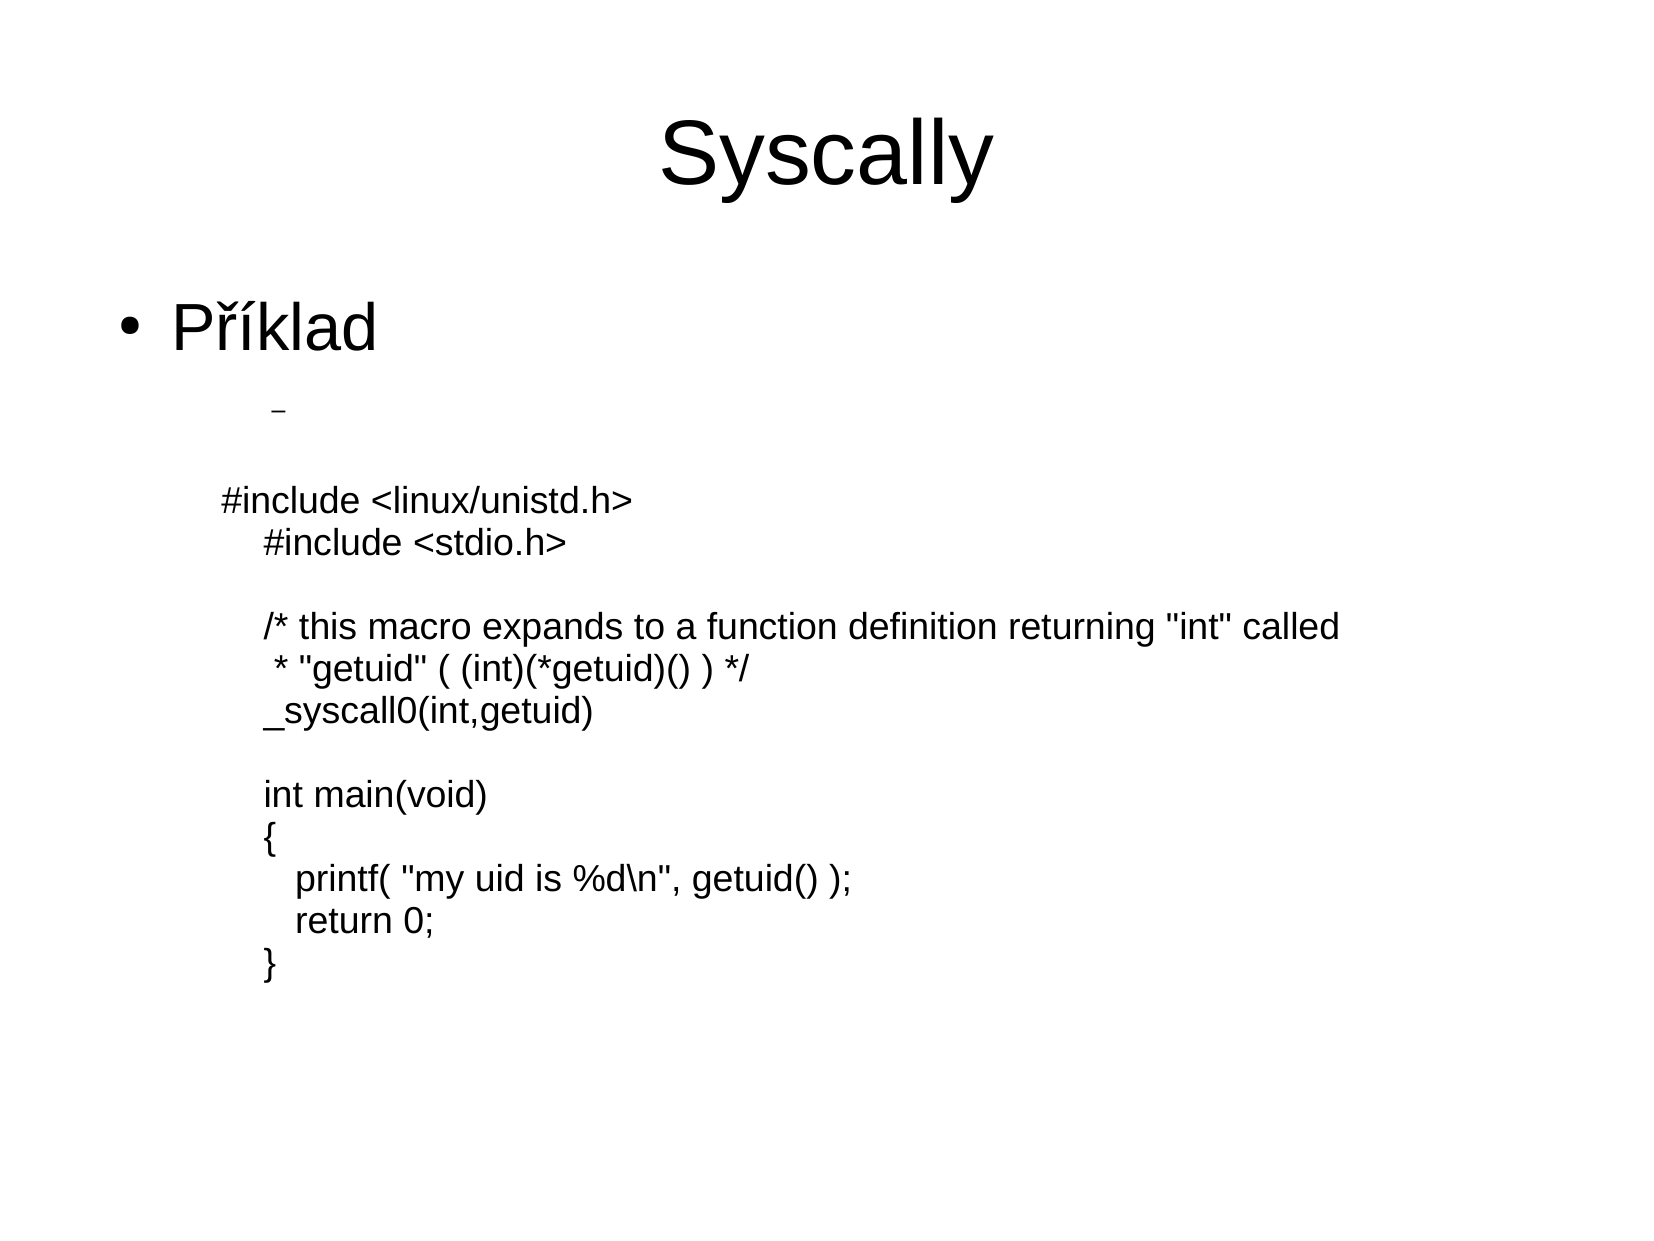

# Syscally
Příklad
#include <linux/unistd.h>
 #include <stdio.h>
 /* this macro expands to a function definition returning "int" called
 * "getuid" ( (int)(*getuid)() ) */
 _syscall0(int,getuid)
 int main(void)
 {
	printf( "my uid is %d\n", getuid() );
	return 0;
 }